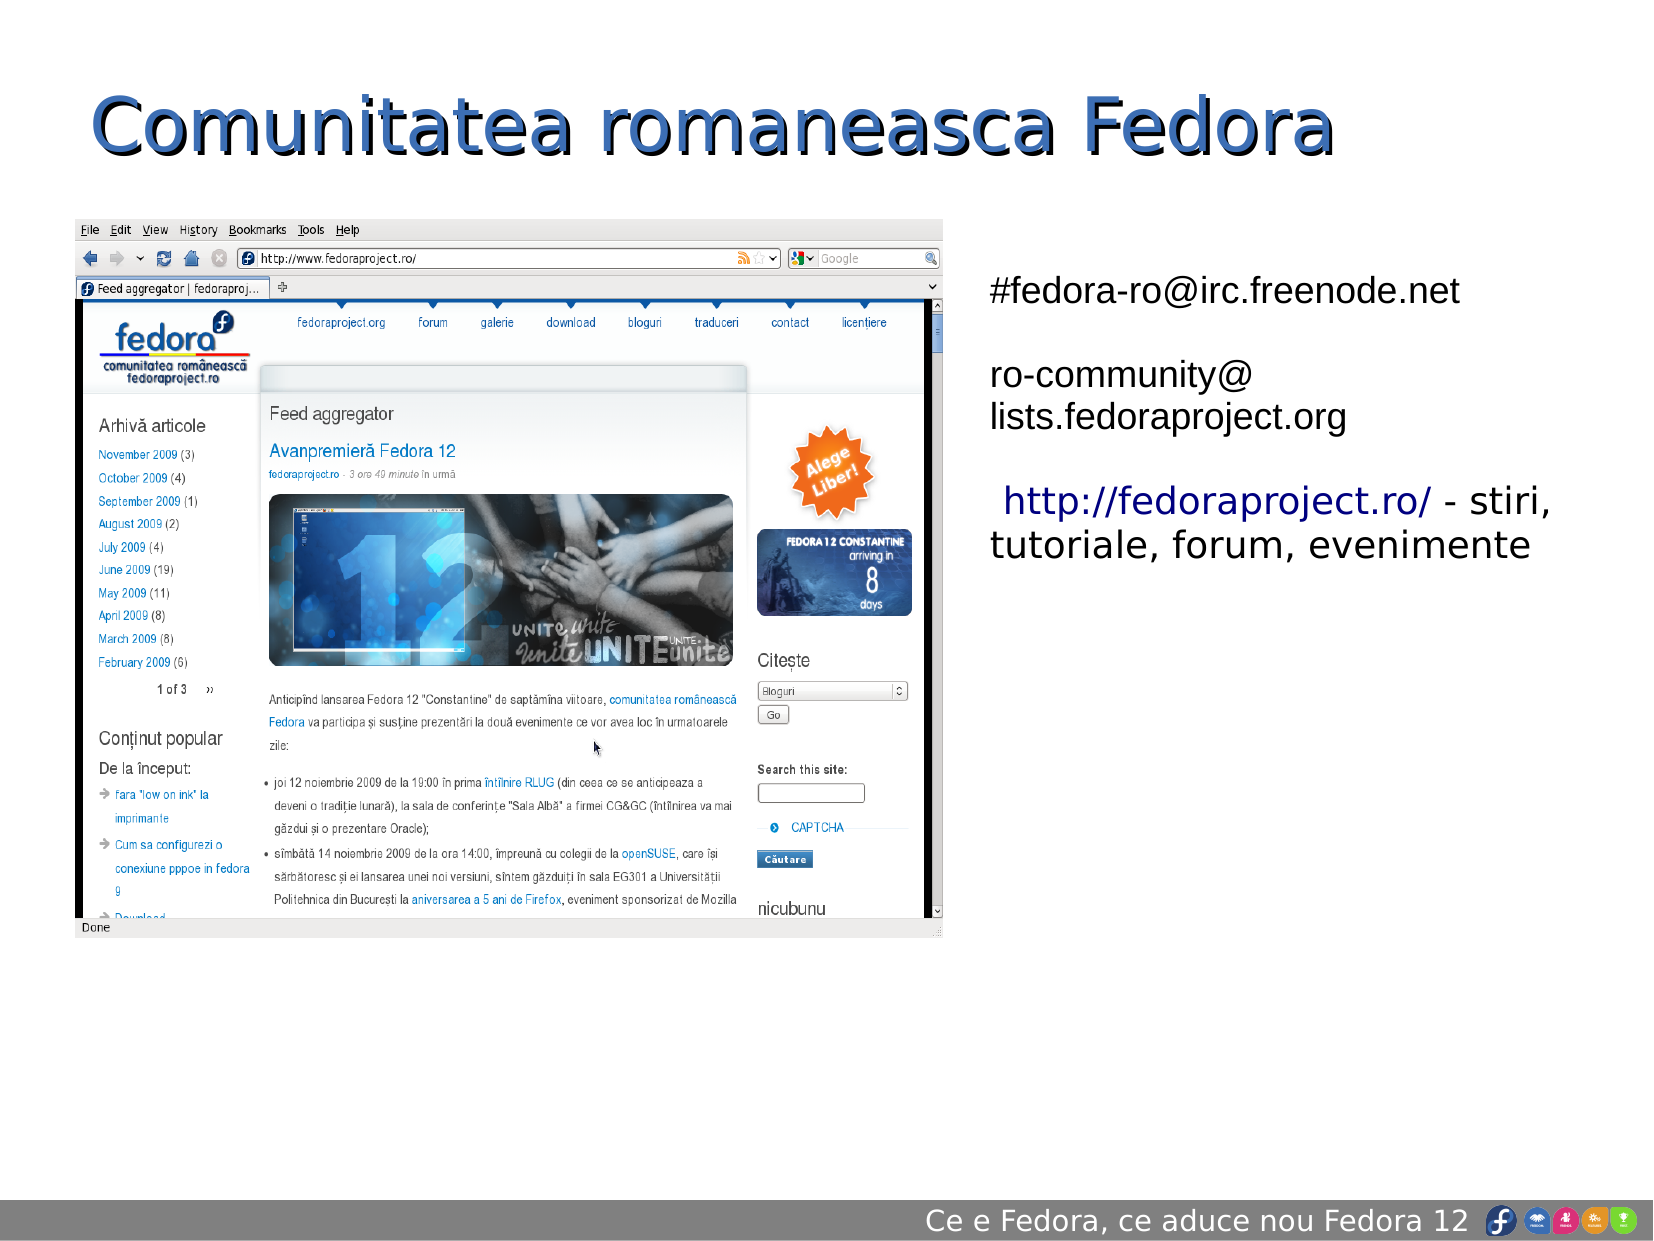

Comunitatea romaneasca Fedora
#fedora-ro@irc.freenode.net
ro-community@ lists.fedoraproject.org
http://fedoraproject.ro/ - stiri, tutoriale, forum, evenimente
Ce e Fedora, ce aduce nou Fedora 12